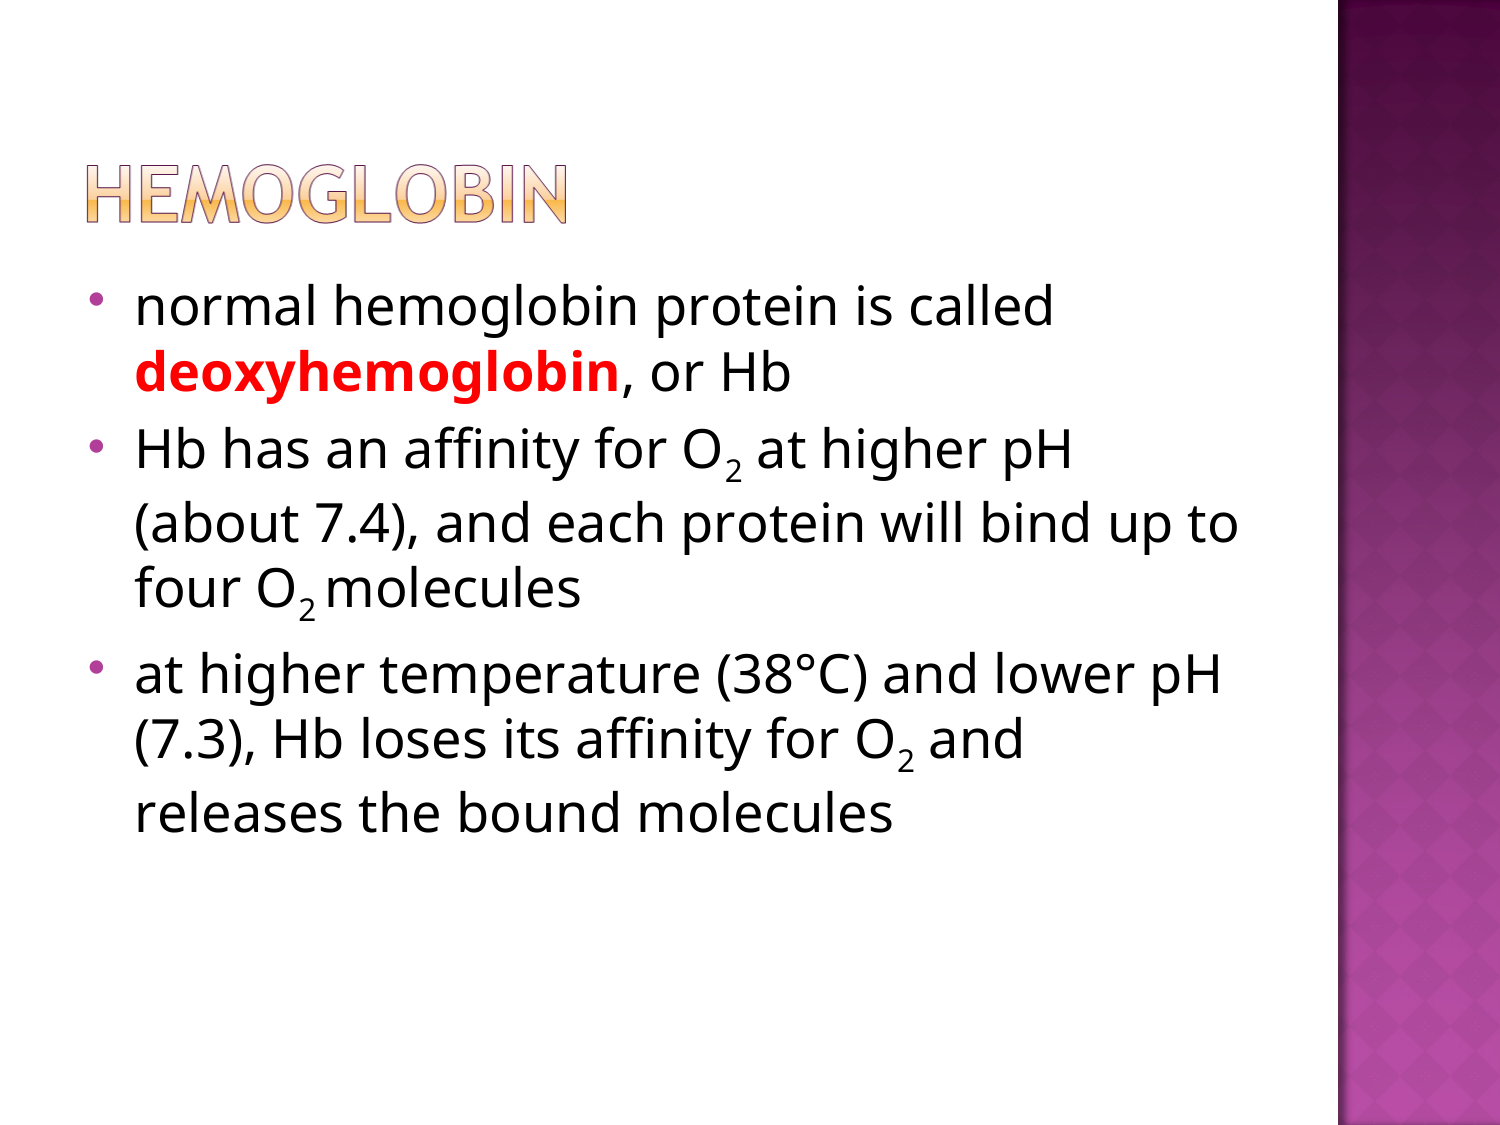

# normal hemoglobin protein is called deoxyhemoglobin, or Hb
Hb has an affinity for O2 at higher pH (about 7.4), and each protein will bind up to four O2 molecules
at higher temperature (38°C) and lower pH (7.3), Hb loses its affinity for O2 and releases the bound molecules